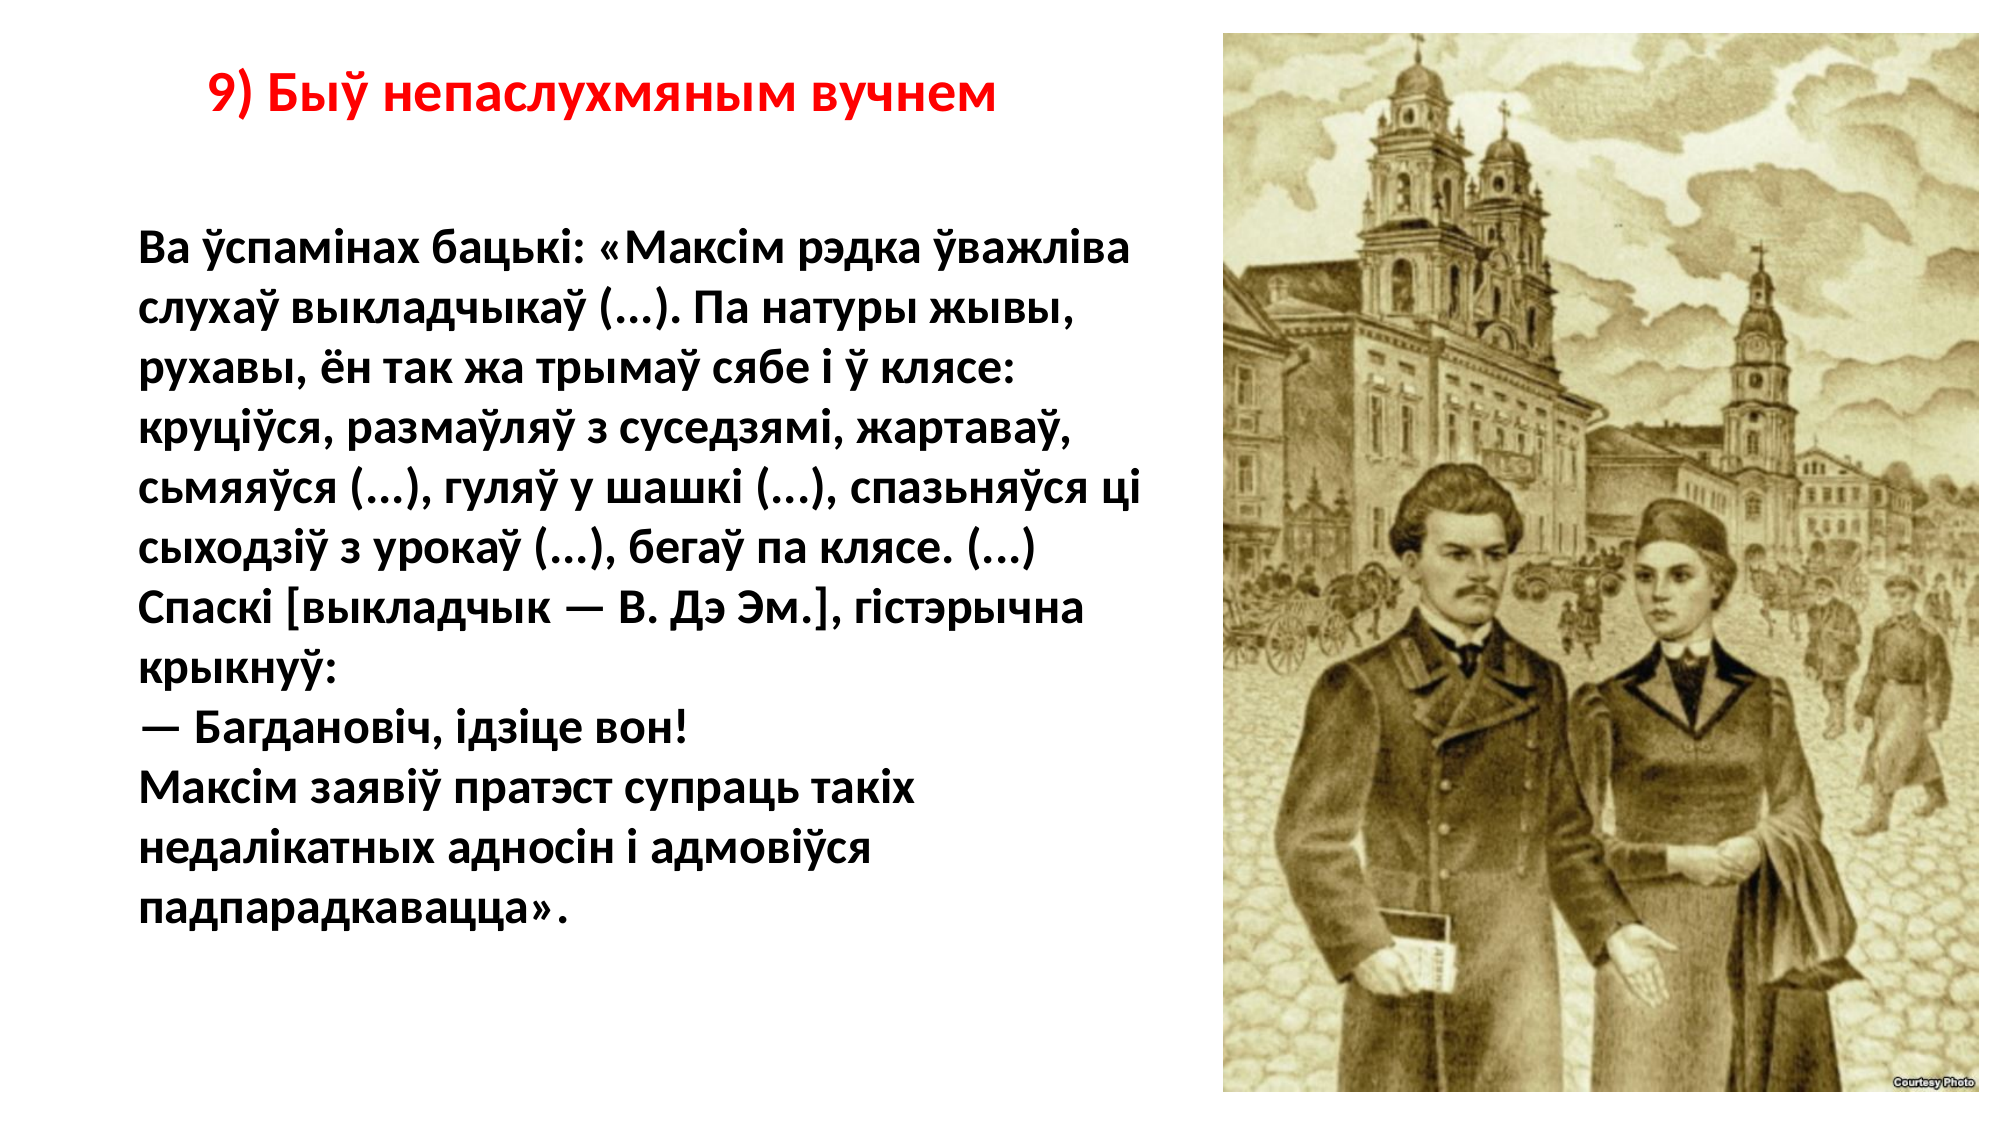

9) Быў непаслухмяным вучнем
Ва ўспамінах бацькі: «Максім рэдка ўважліва слухаў выкладчыкаў (...). Па натуры жывы, рухавы, ён так жа трымаў сябе і ў клясе: круціўся, размаўляў з суседзямі, жартаваў, сьмяяўся (...), гуляў у шашкі (...), спазьняўся ці сыходзіў з урокаў (...), бегаў па клясе. (...) Спаскі [выкладчык — В. Дэ Эм.], гістэрычна крыкнуў:
— Багдановіч, ідзіце вон!
Максім заявіў пратэст супраць такіх недалікатных адносін і адмовіўся падпарадкавацца».